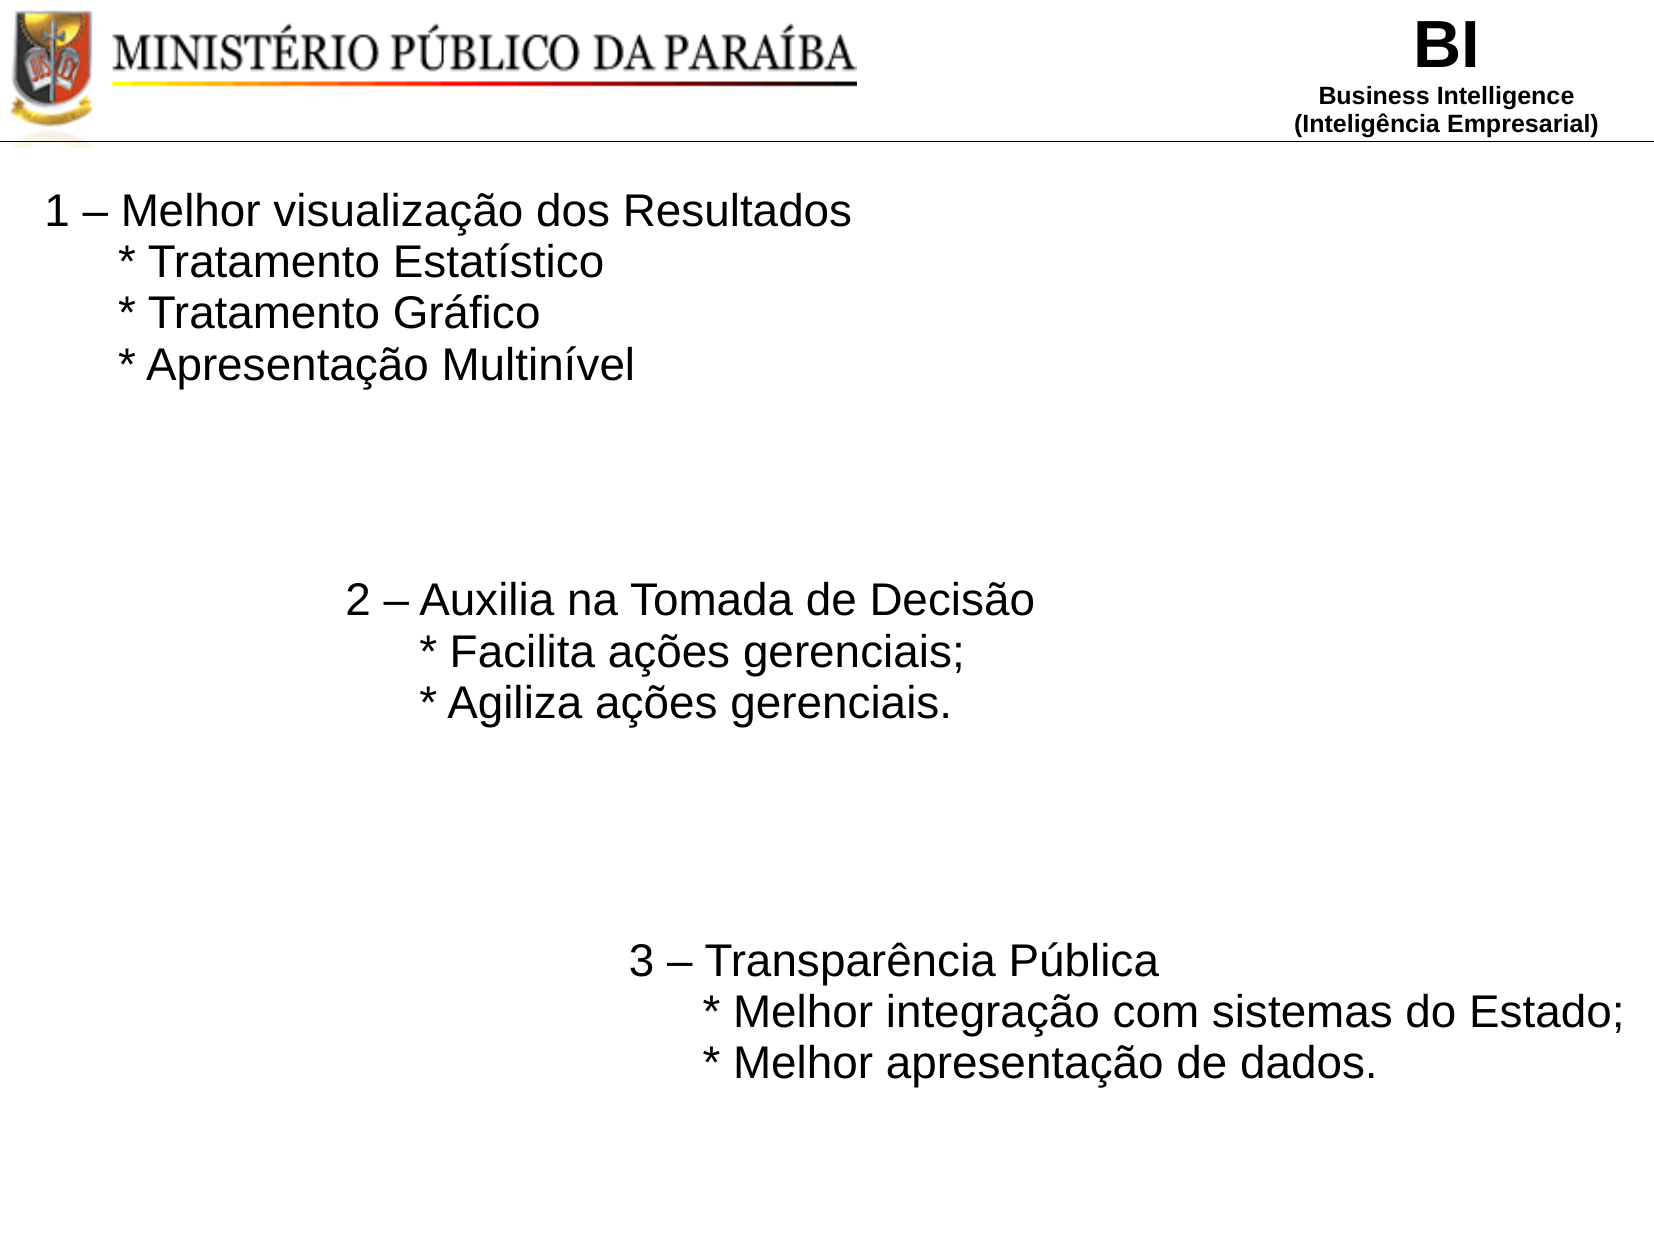

BI
Business Intelligence
(Inteligência Empresarial)
1 – Melhor visualização dos Resultados
	* Tratamento Estatístico
	* Tratamento Gráfico
	* Apresentação Multinível
2 – Auxilia na Tomada de Decisão
	* Facilita ações gerenciais;
	* Agiliza ações gerenciais.
3 – Transparência Pública
	* Melhor integração com sistemas do Estado;
	* Melhor apresentação de dados.